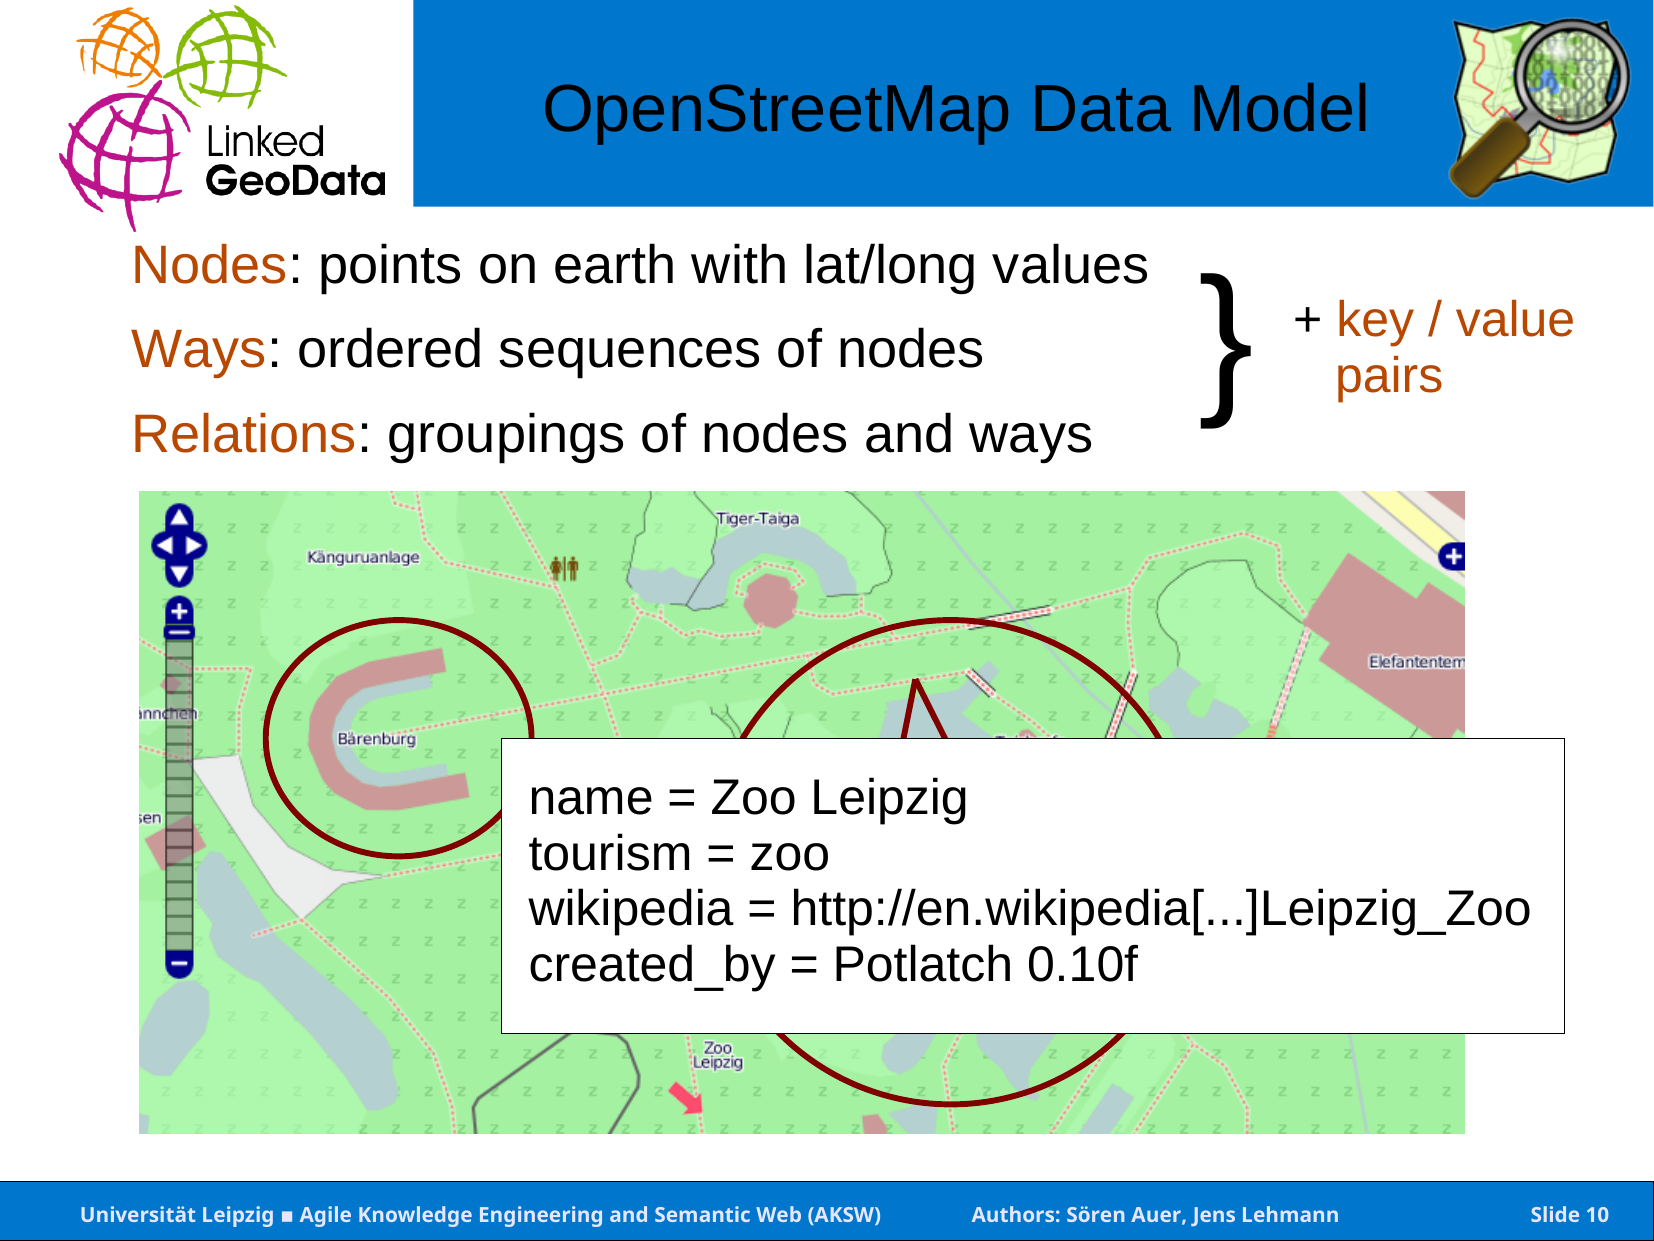

# OpenStreetMap Data Model
Nodes: points on earth with lat/long values
Ways: ordered sequences of nodes
Relations: groupings of nodes and ways
}
+ key / value
 pairs
name = Zoo Leipzig
tourism = zoo
wikipedia = http://en.wikipedia[...]Leipzig_Zoo
created_by = Potlatch 0.10f